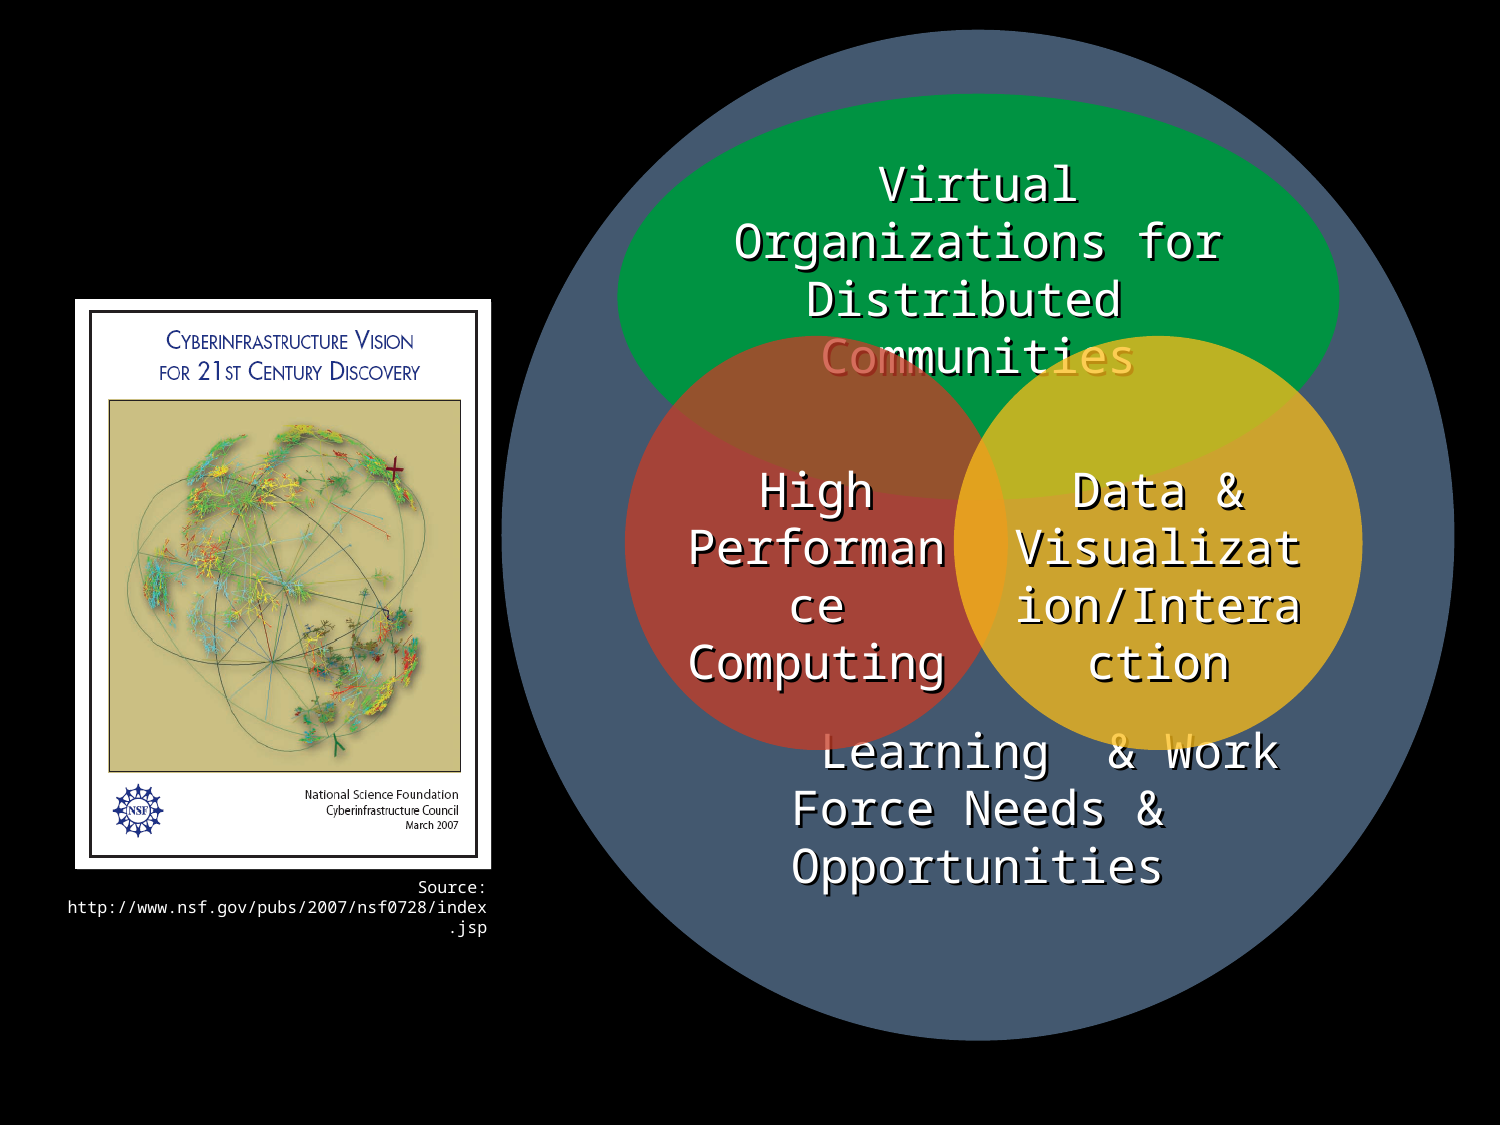

Learning & Work Force Needs & Opportunities
Virtual Organizations for Distributed Communities
High Performance Computing
Data & Visualization/Interaction
Source: http://www.nsf.gov/pubs/2007/nsf0728/index.jsp